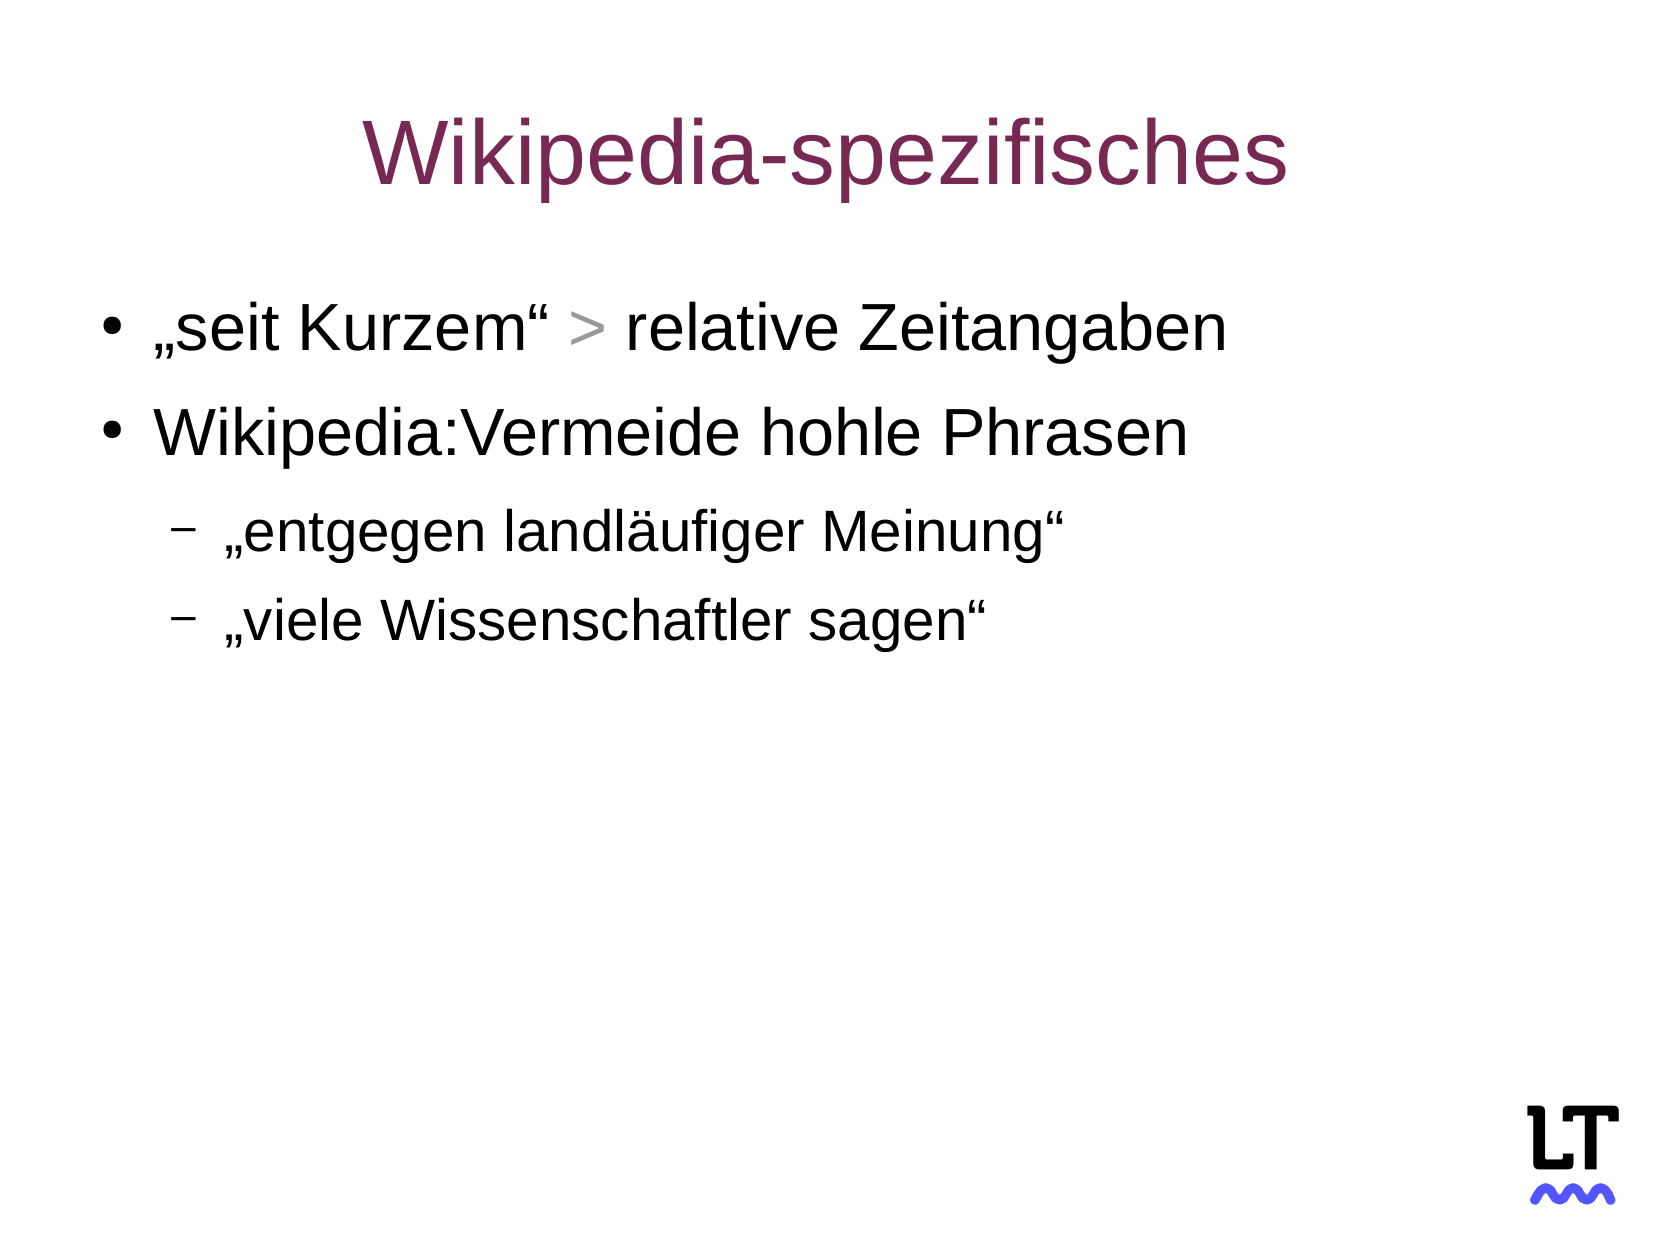

# Wikipedia-spezifisches
„seit Kurzem“ > relative Zeitangaben
Wikipedia:Vermeide hohle Phrasen
„entgegen landläufiger Meinung“
„viele Wissenschaftler sagen“